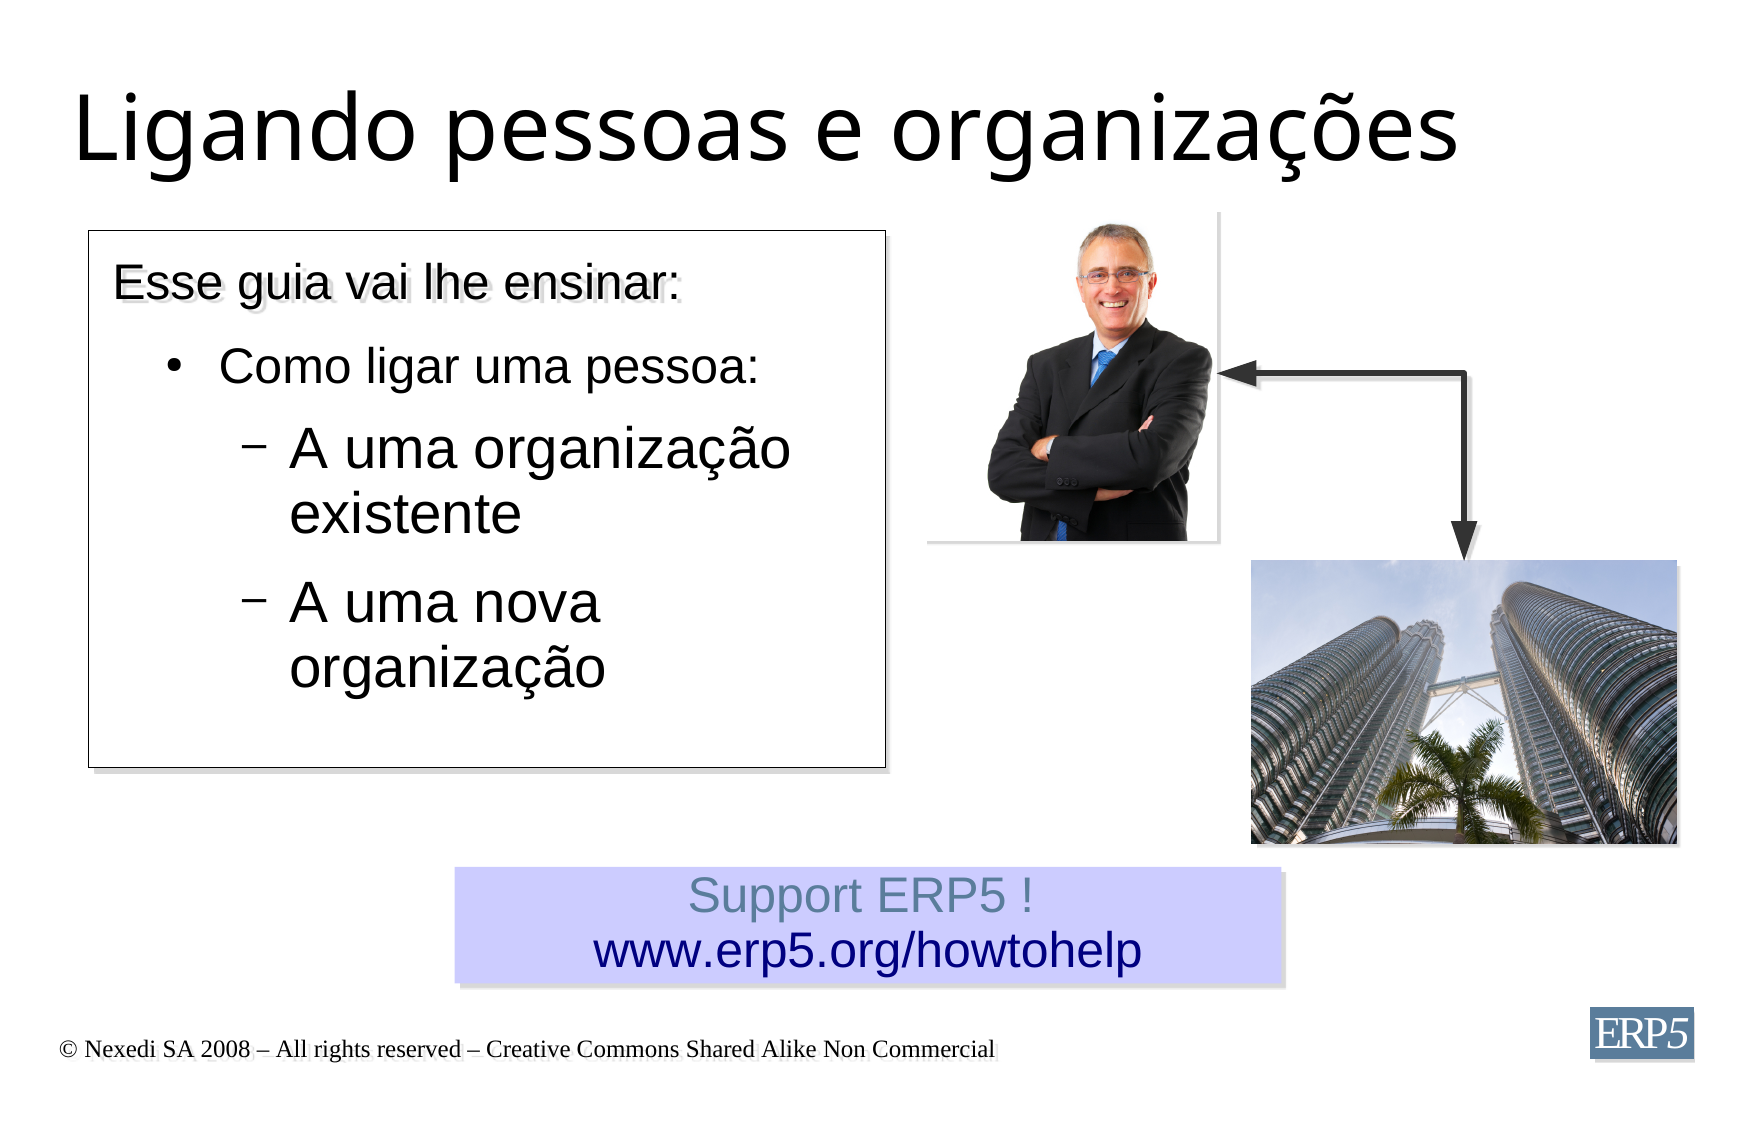

# Ligando pessoas e organizações
Esse guia vai lhe ensinar:
Como ligar uma pessoa:
A uma organização existente
A uma nova organização
Support ERP5 !
www.erp5.org/howtohelp